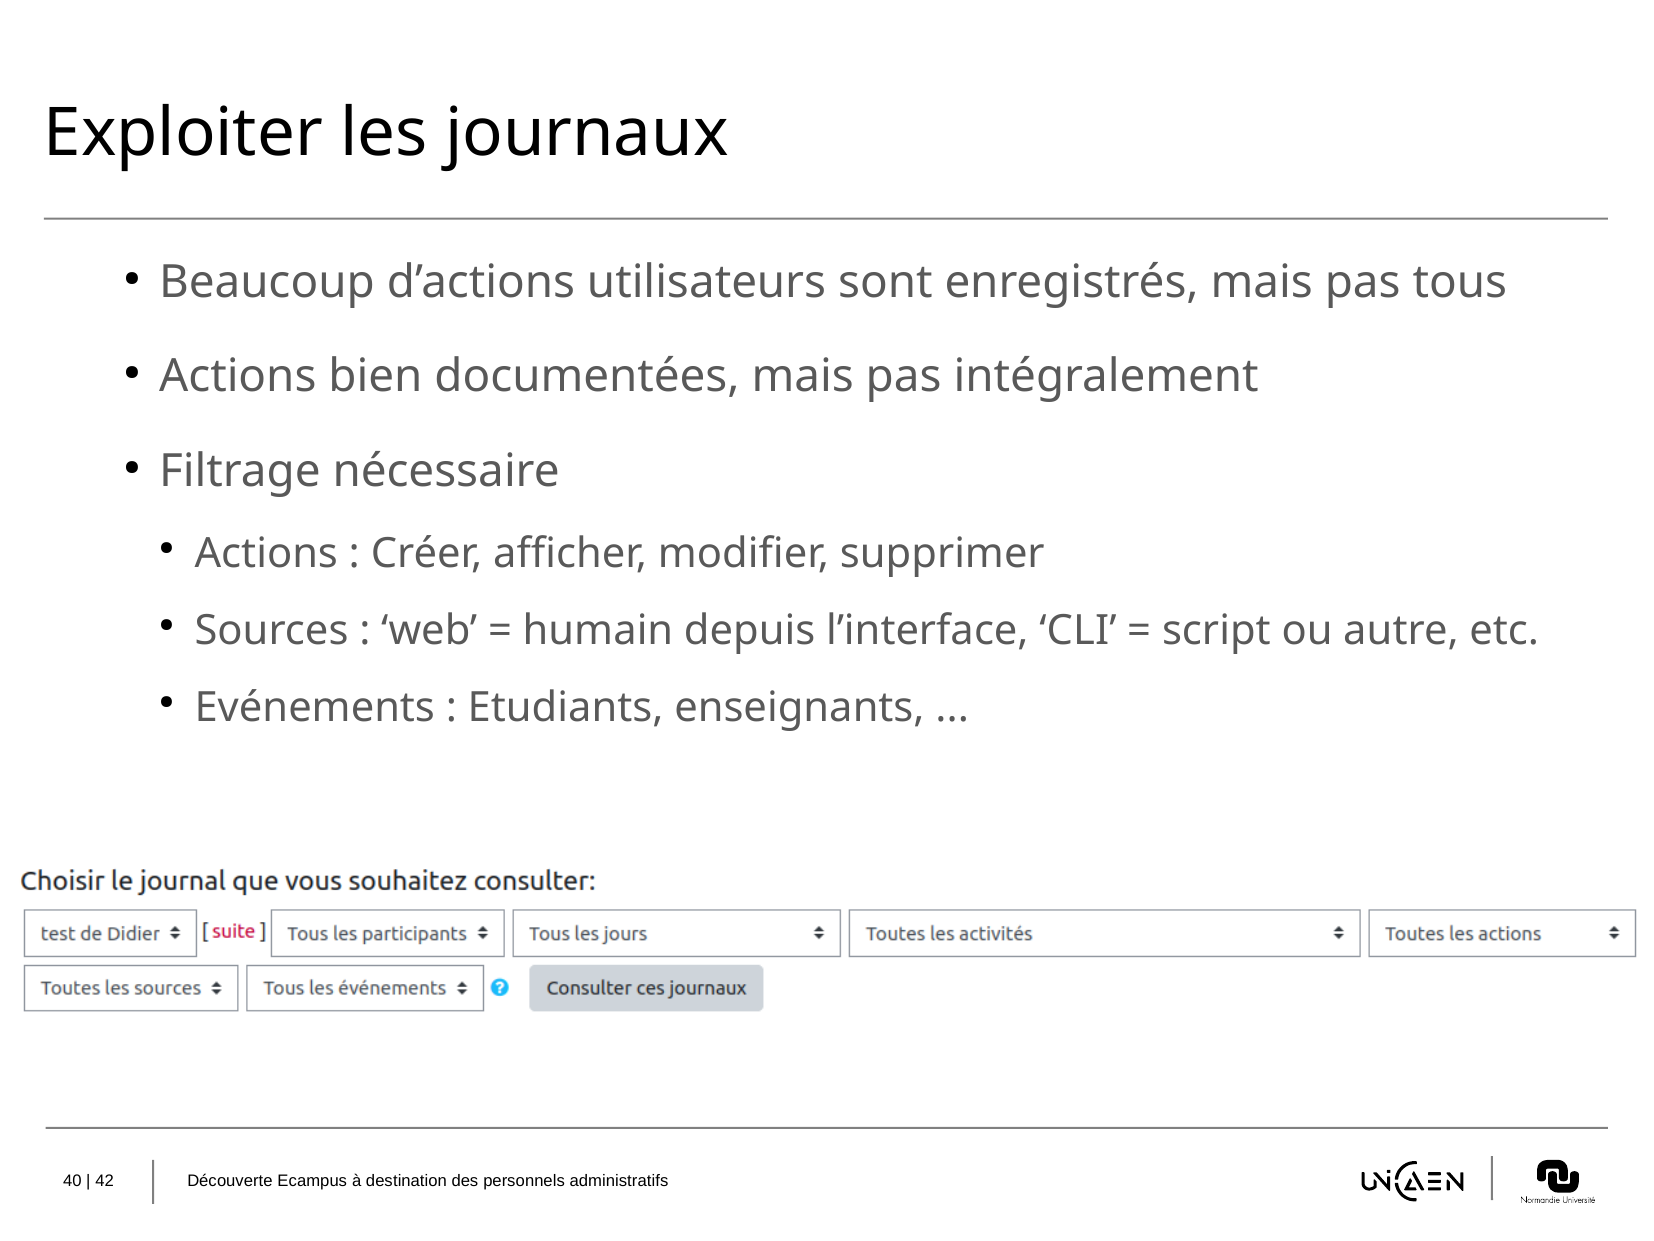

# Exploiter les journaux
Beaucoup d’actions utilisateurs sont enregistrés, mais pas tous
Actions bien documentées, mais pas intégralement
Filtrage nécessaire
Actions : Créer, afficher, modifier, supprimer
Sources : ‘web’ = humain depuis l’interface, ‘CLI’ = script ou autre, etc.
Evénements : Etudiants, enseignants, ...
40
Découverte Ecampus pourn les personnels administratifs